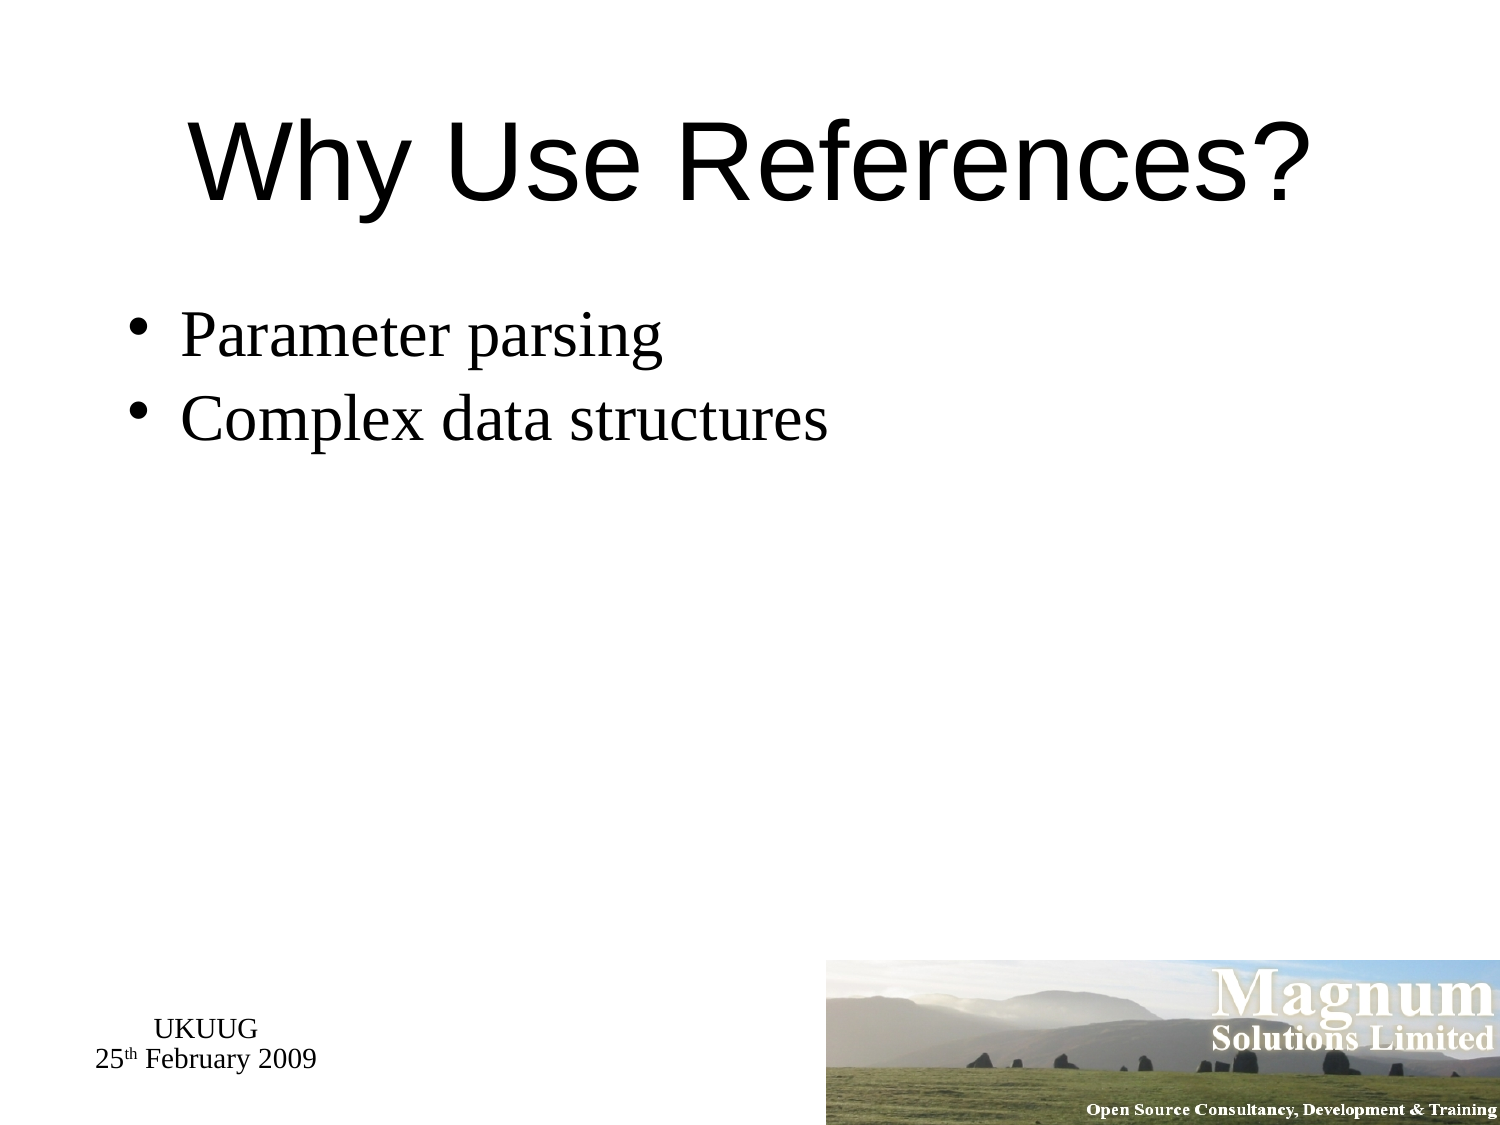

# Why Use References?
Parameter parsing
Complex data structures